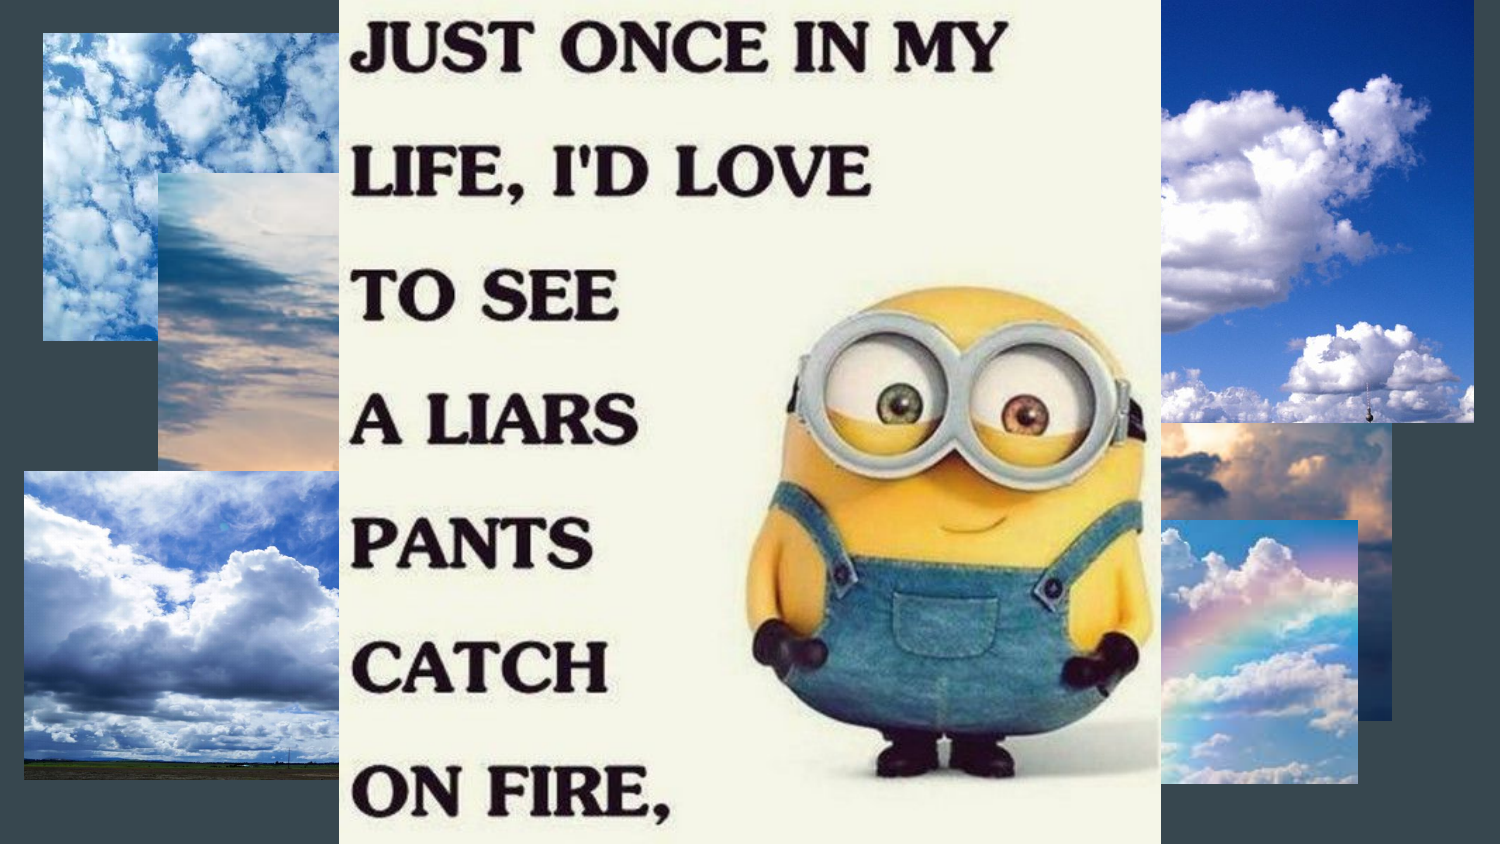

I thought it was odd, but Ashton asked for minion memes...
For you, Ashton...
# CLOUDS
Cirrus
Nimbus
Cumulus
Stratus